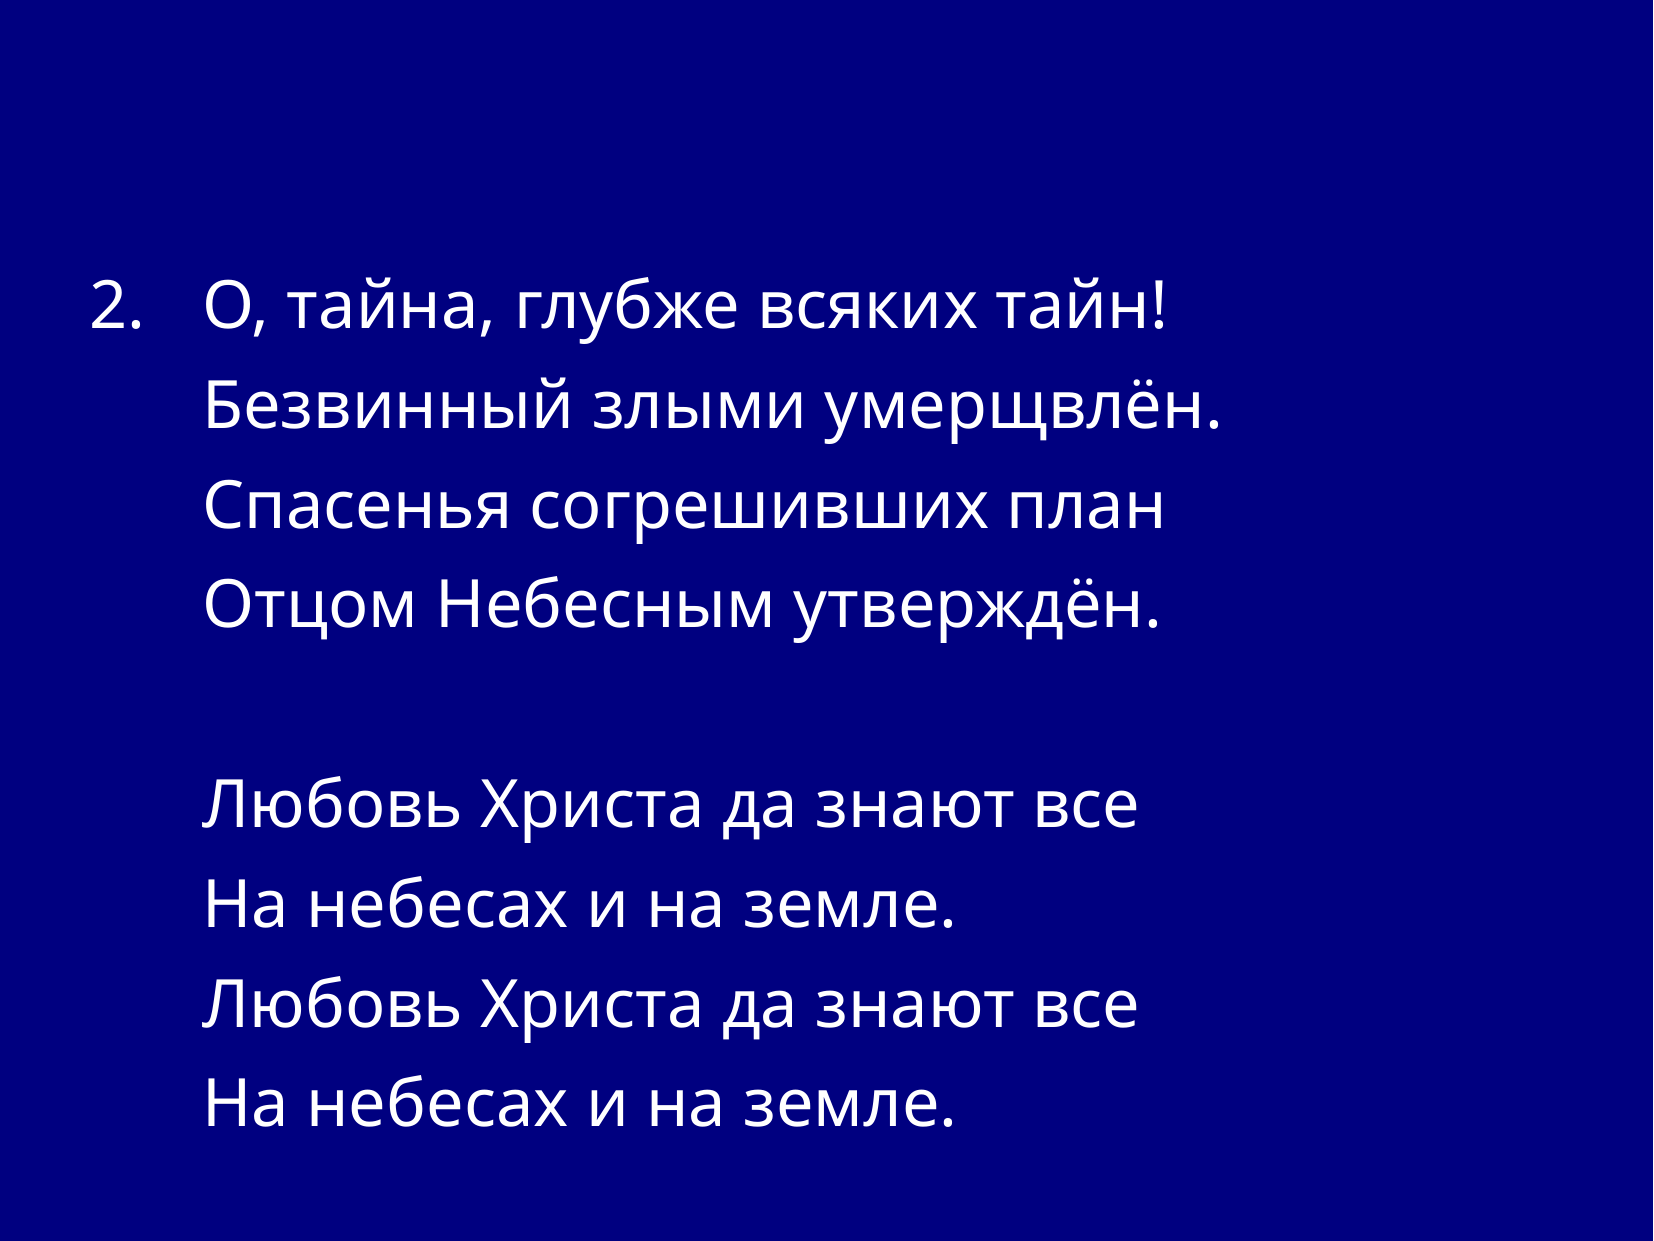

2.	О, тайна, глубже всяких тайн!
	Безвинный злыми умерщвлён.
	Спасенья согрешивших план
	Отцом Небесным утверждён.
	Любовь Христа да знают все
	На небесах и на земле.
	Любовь Христа да знают все
	На небесах и на земле.